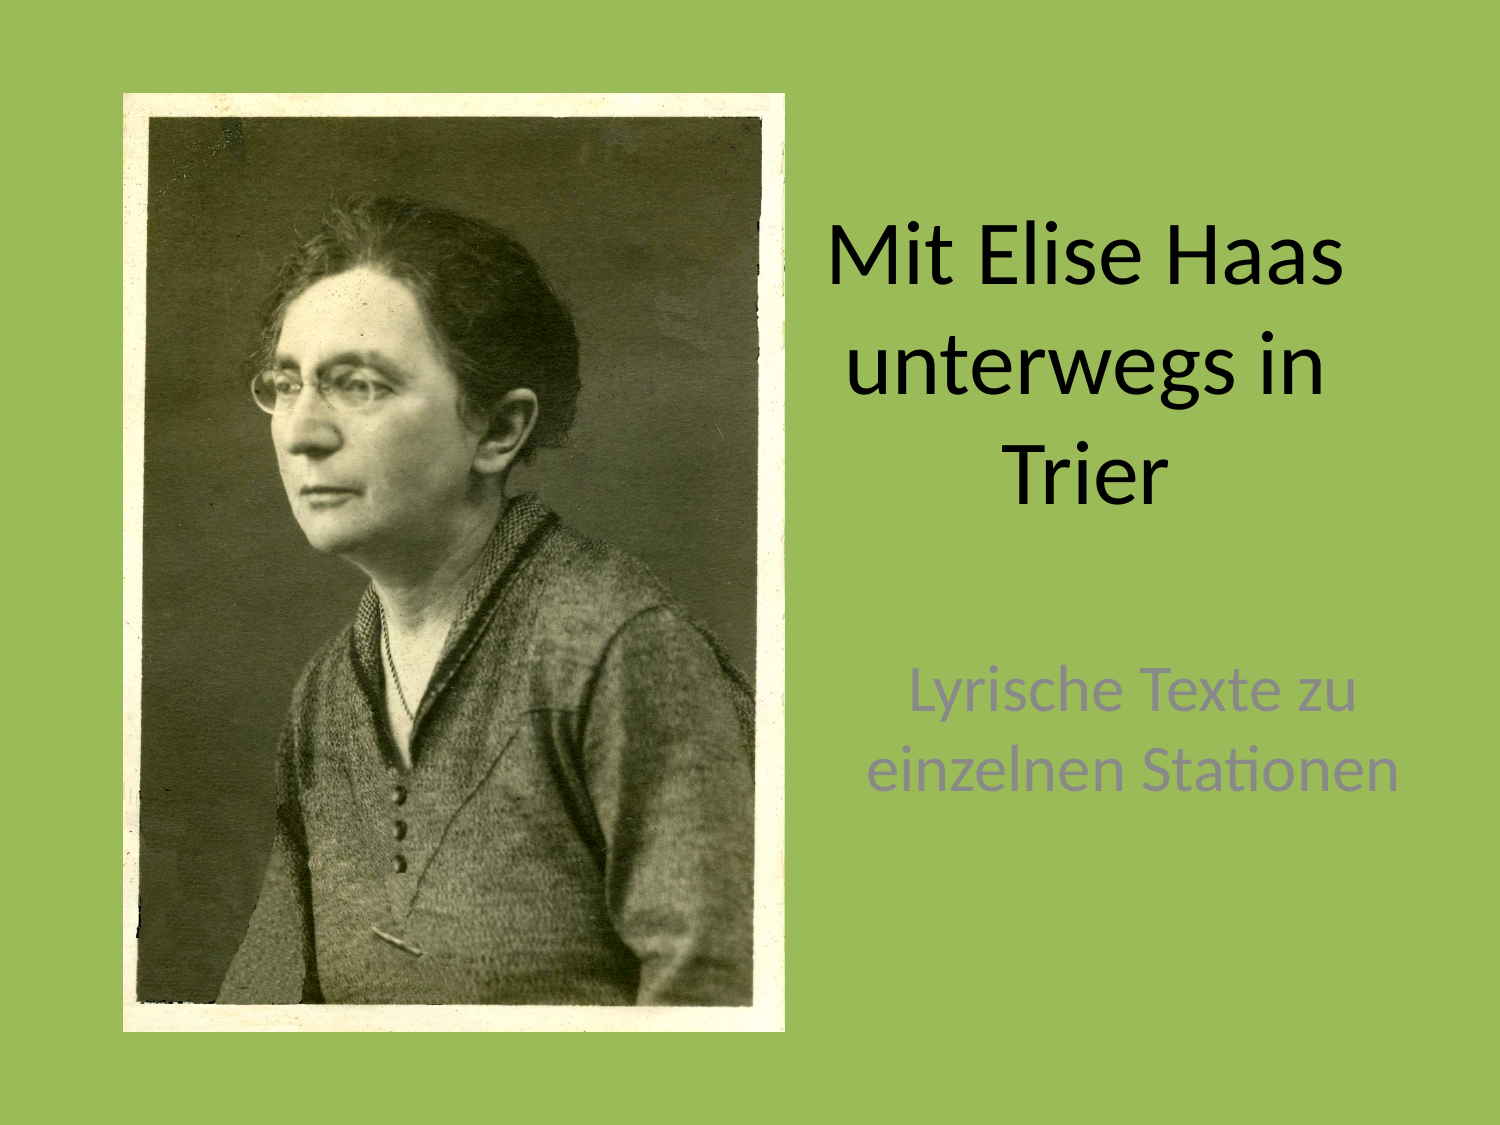

# Mit Elise Haas unterwegs in Trier
Lyrische Texte zu einzelnen Stationen